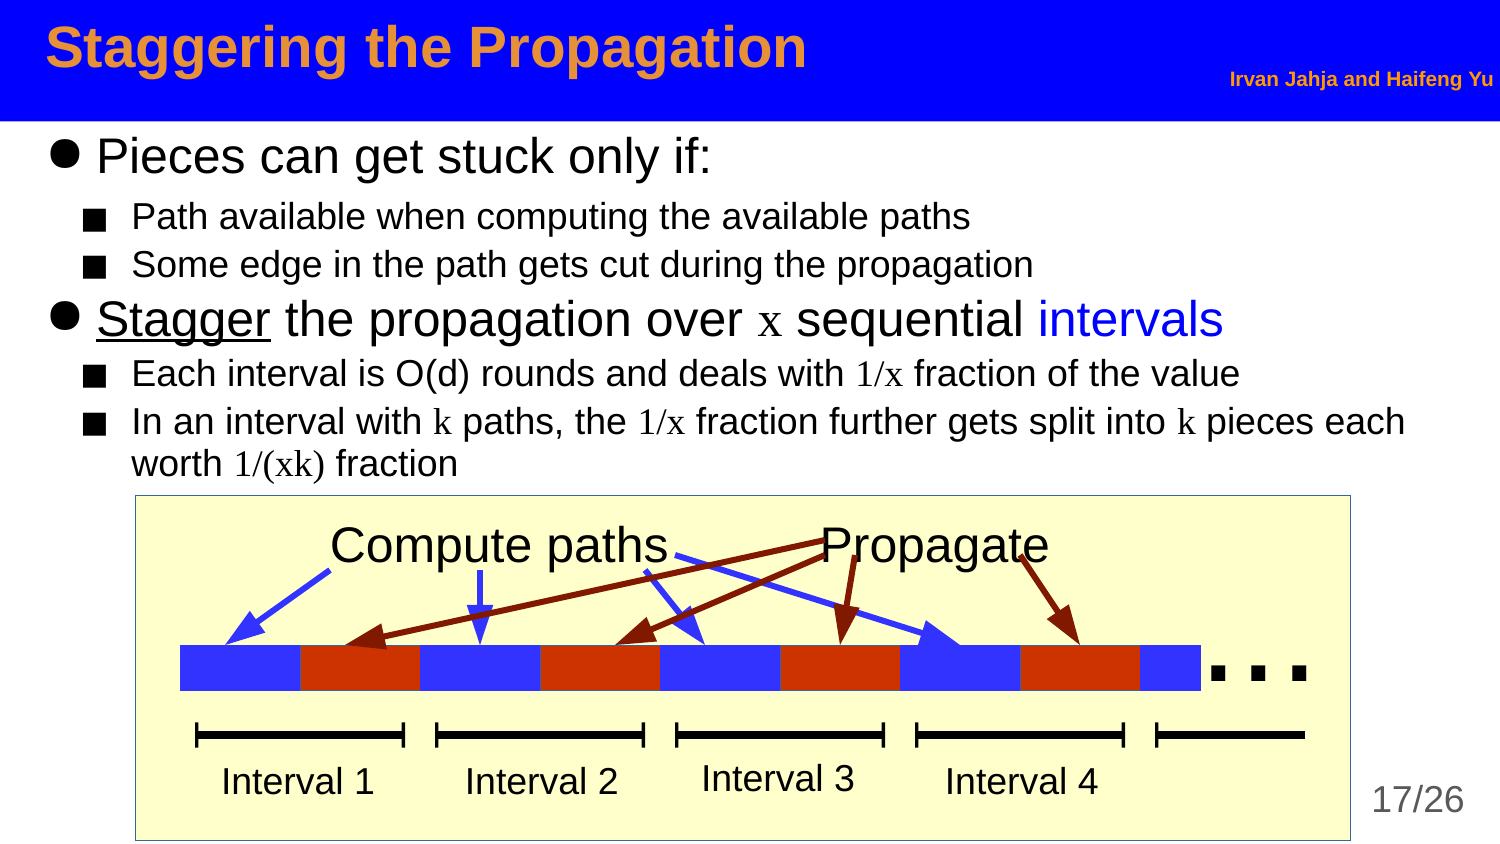

# Staggering the Propagation
Pieces can get stuck only if:
Path available when computing the available paths
Some edge in the path gets cut during the propagation
Stagger the propagation over x sequential intervals
Each interval is O(d) rounds and deals with 1/x fraction of the value
In an interval with k paths, the 1/x fraction further gets split into k pieces each worth 1/(xk) fraction
Compute paths
Propagate
...
Interval 3
Interval 1
Interval 2
Interval 4
17